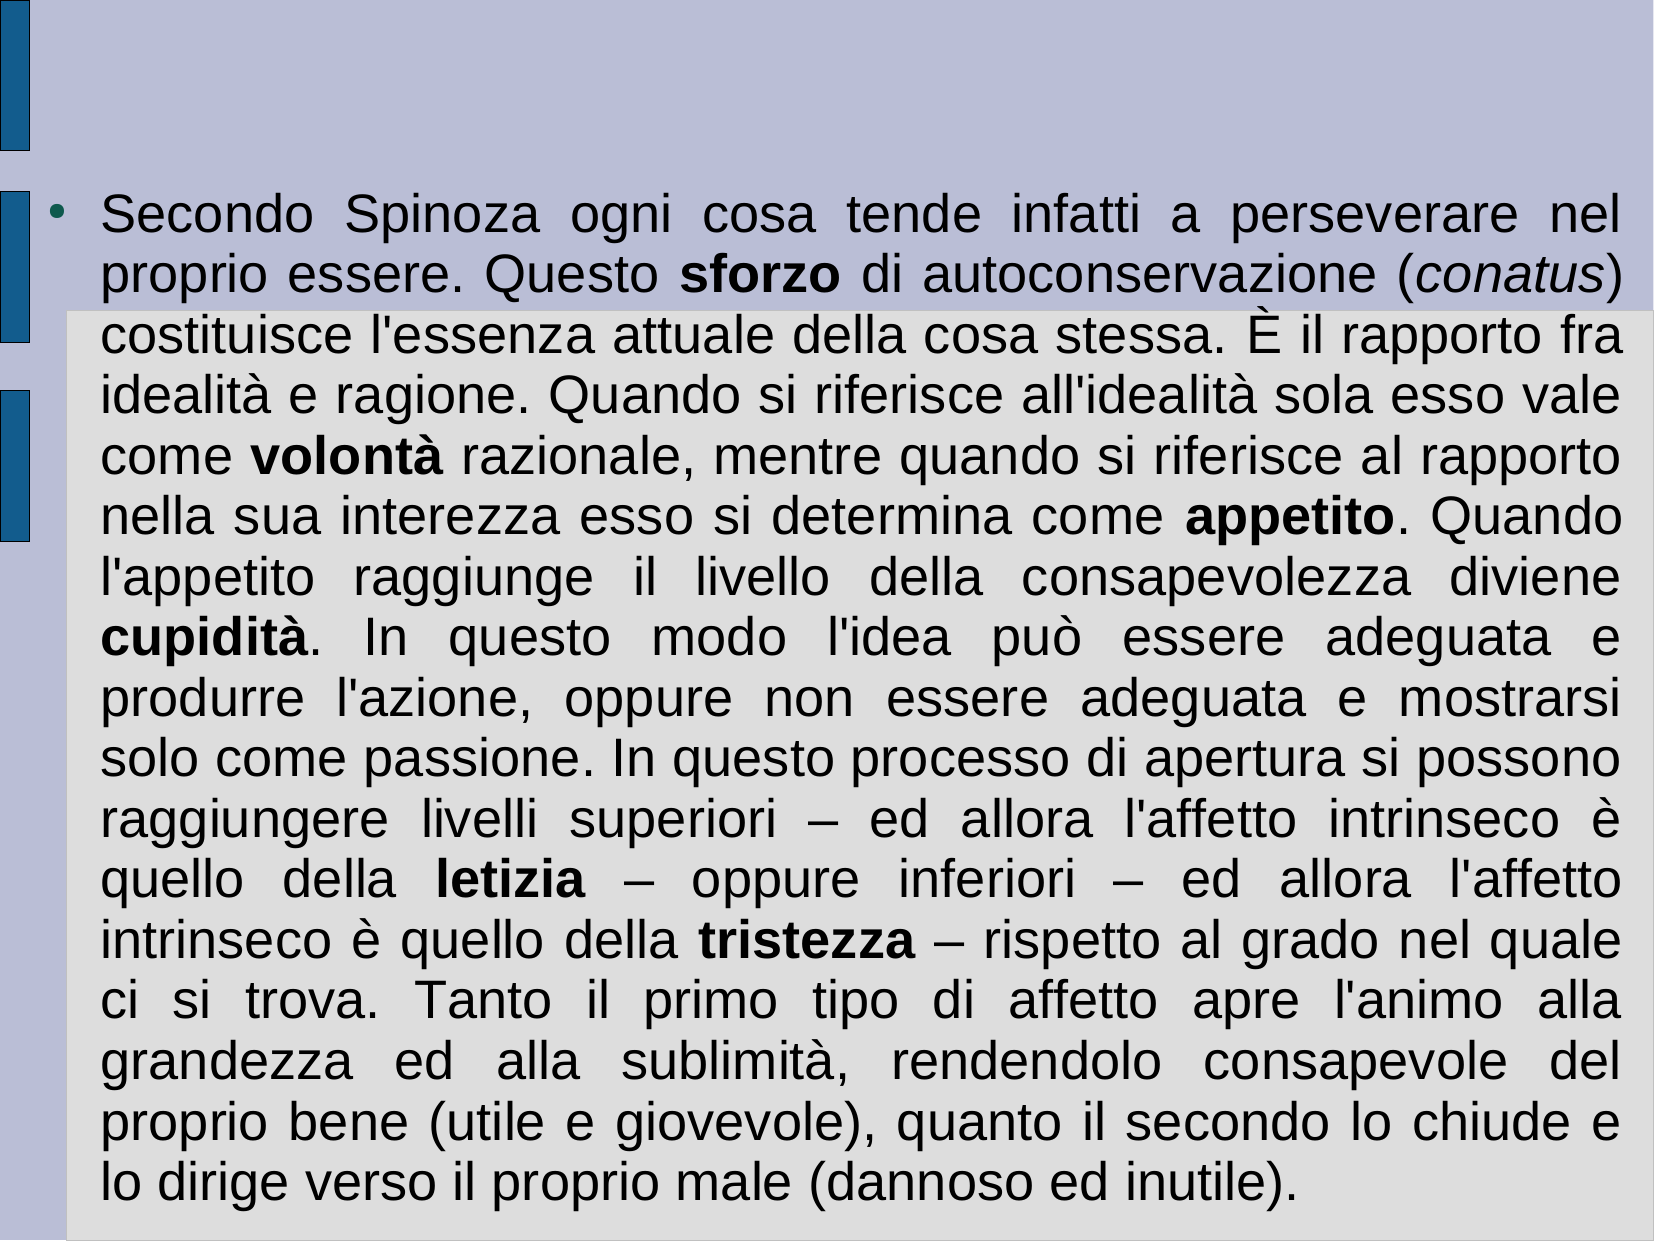

#
Secondo Spinoza ogni cosa tende infatti a perseverare nel proprio essere. Questo sforzo di autoconservazione (conatus) costituisce l'essenza attuale della cosa stessa. È il rapporto fra idealità e ragione. Quando si riferisce all'idealità sola esso vale come volontà razionale, mentre quando si riferisce al rapporto nella sua interezza esso si determina come appetito. Quando l'appetito raggiunge il livello della consapevolezza diviene cupidità. In questo modo l'idea può essere adeguata e produrre l'azione, oppure non essere adeguata e mostrarsi solo come passione. In questo processo di apertura si possono raggiungere livelli superiori – ed allora l'affetto intrinseco è quello della letizia – oppure inferiori – ed allora l'affetto intrinseco è quello della tristezza – rispetto al grado nel quale ci si trova. Tanto il primo tipo di affetto apre l'animo alla grandezza ed alla sublimità, rendendolo consapevole del proprio bene (utile e giovevole), quanto il secondo lo chiude e lo dirige verso il proprio male (dannoso ed inutile).